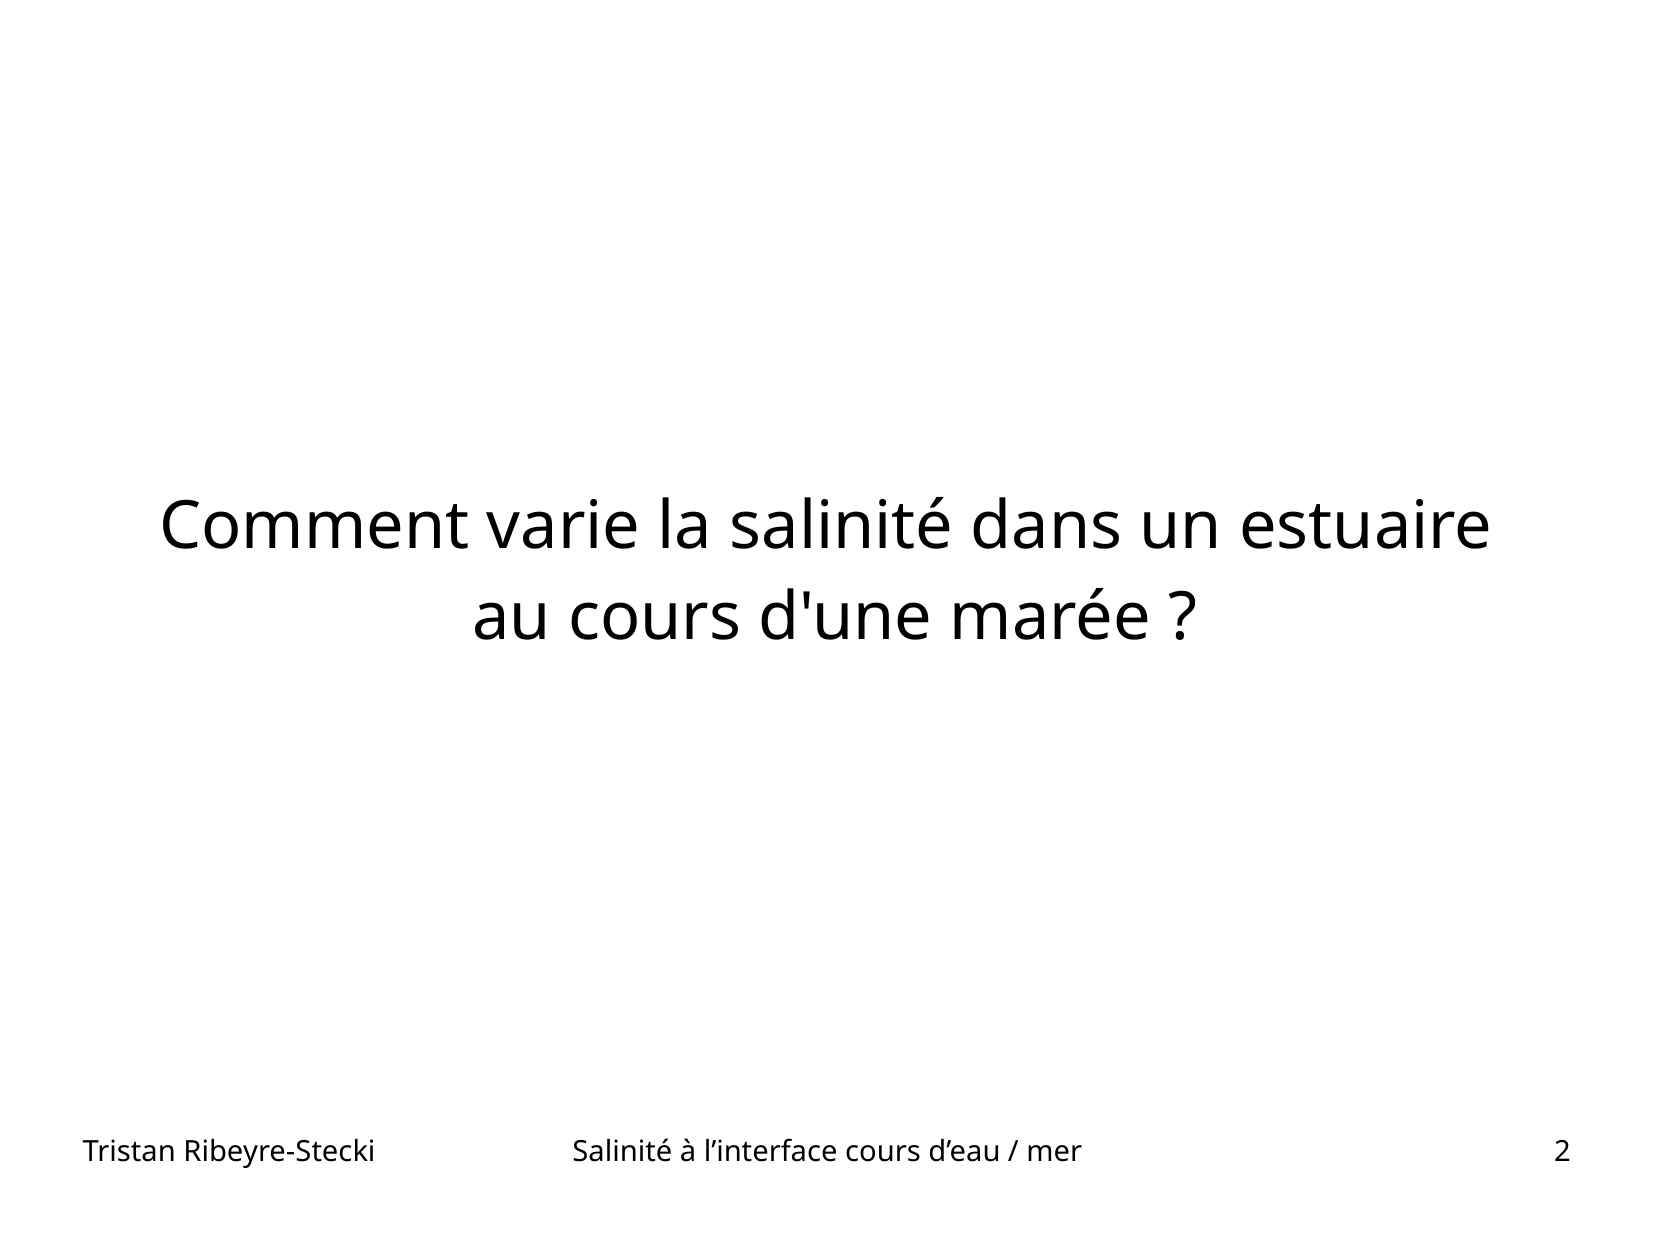

# Comment varie la salinité dans un estuaire
 au cours d'une marée ?
2